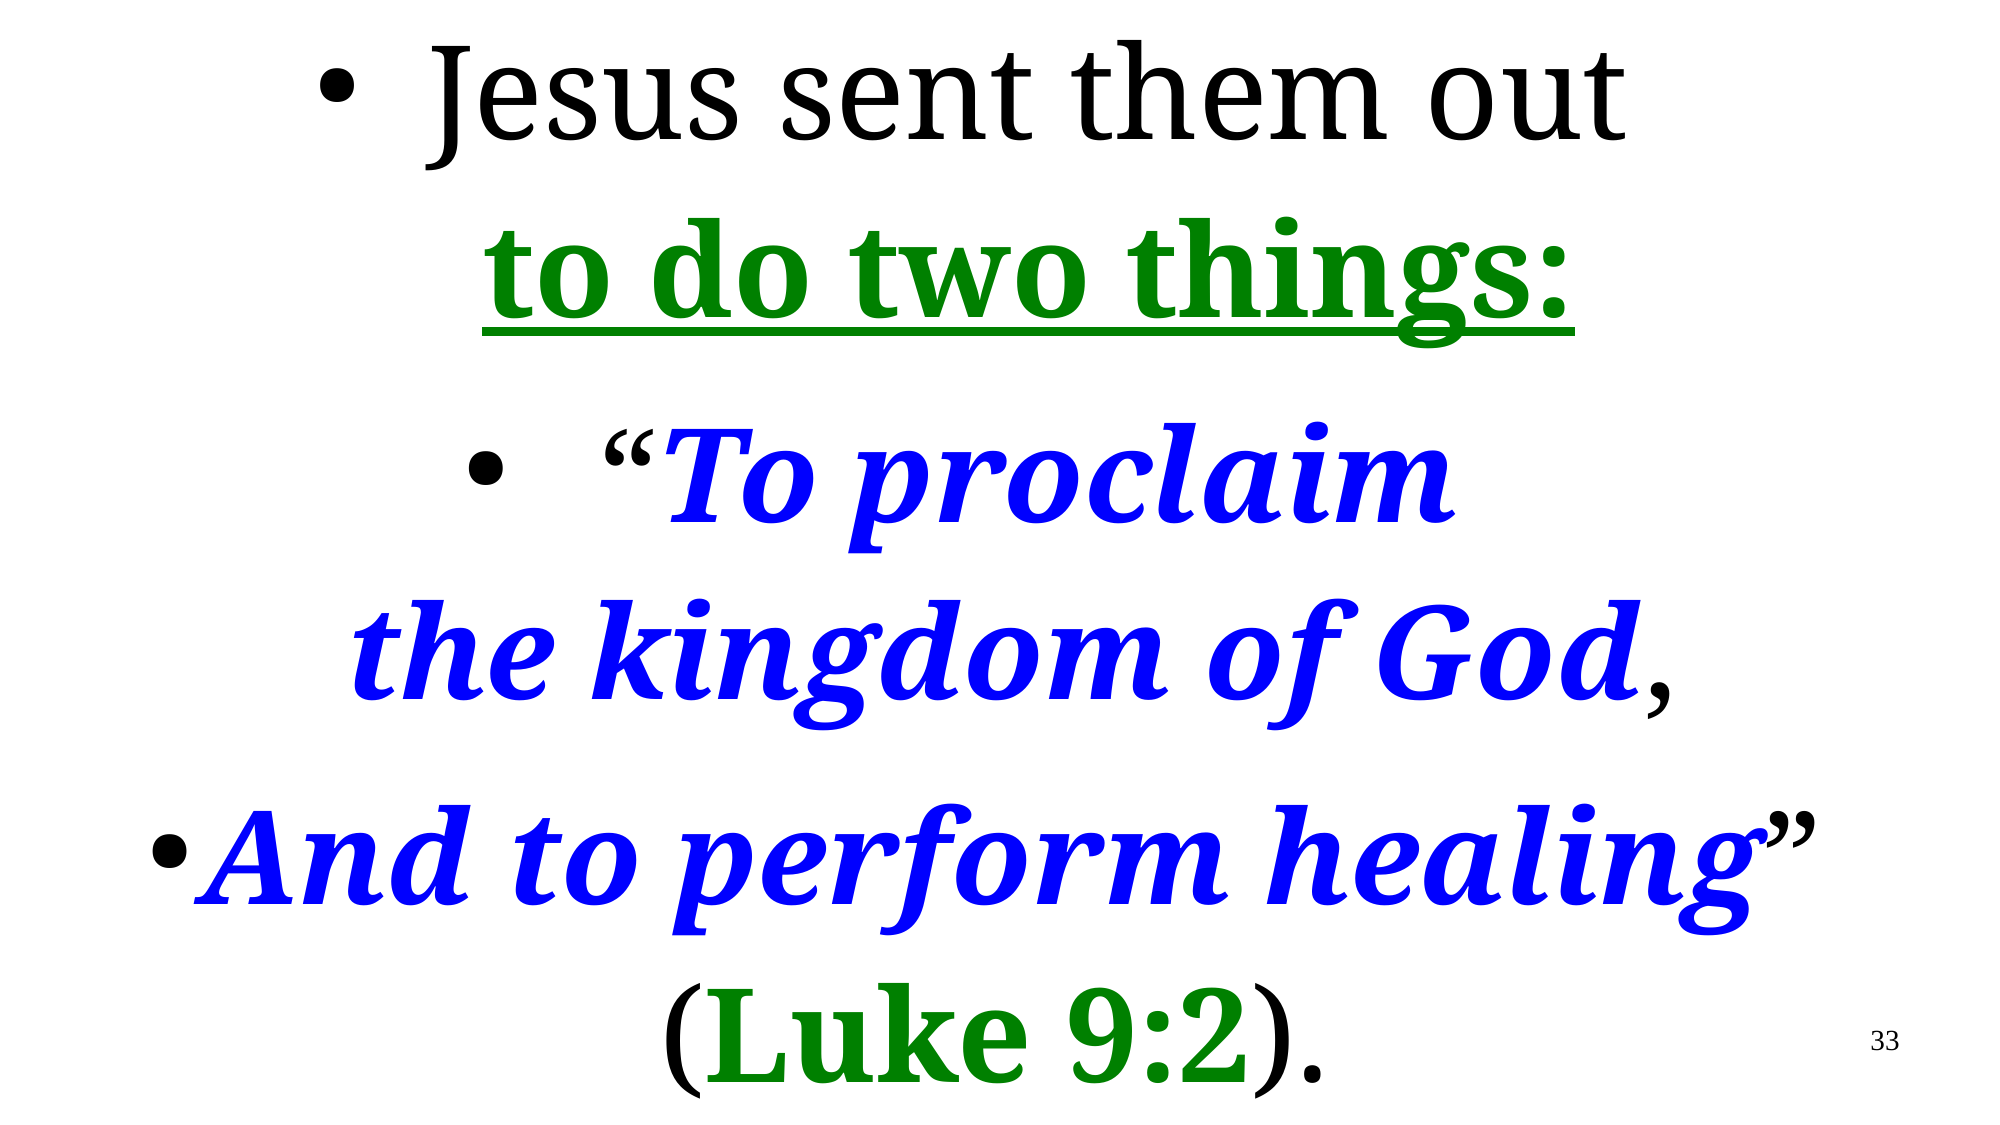

# Jesus sent them out to do two things:
 “To proclaim
the kingdom of God,
And to perform healing”
(Luke 9:2).
33